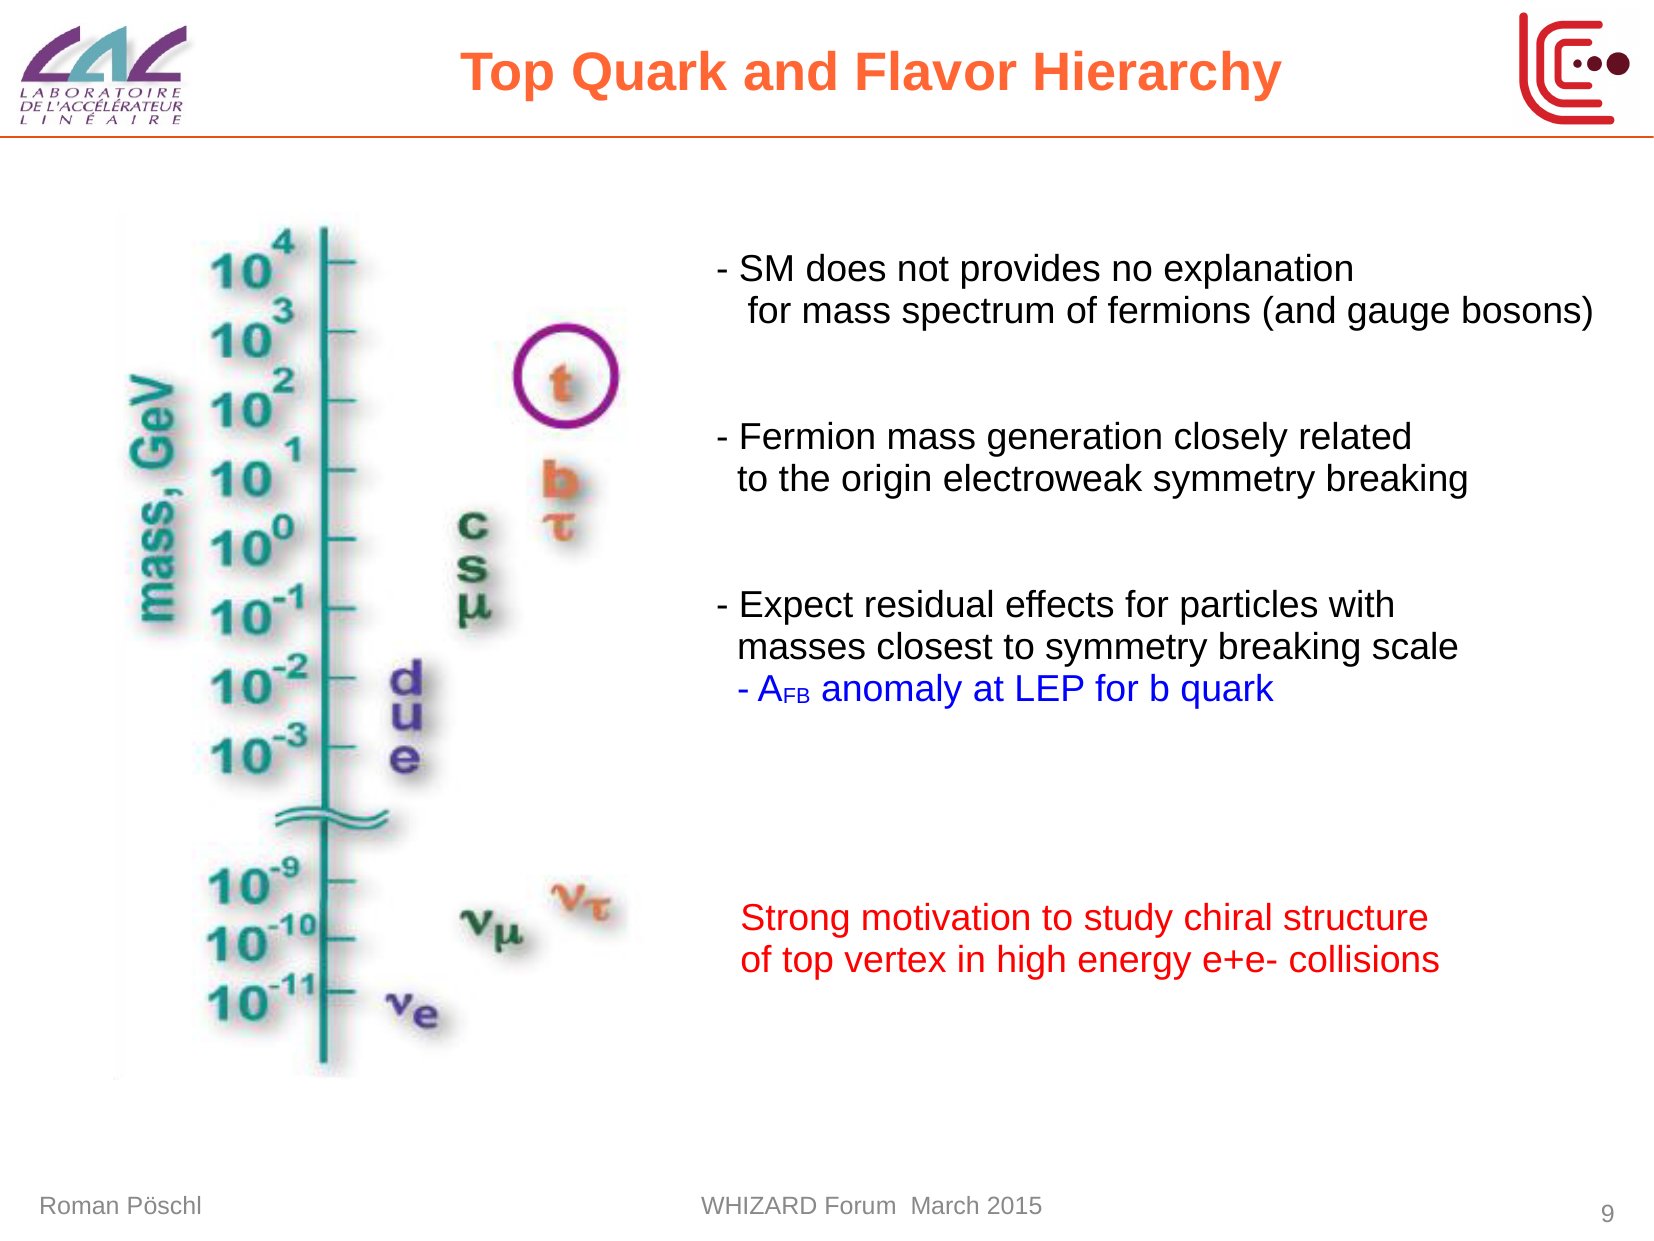

# Top Quark and Flavor Hierarchy
- SM does not provides no explanation
 for mass spectrum of fermions (and gauge bosons)
- Fermion mass generation closely related
 to the origin electroweak symmetry breaking
- Expect residual effects for particles with
 masses closest to symmetry breaking scale
 - AFB anomaly at LEP for b quark
Strong motivation to study chiral structure
of top vertex in high energy e+e- collisions